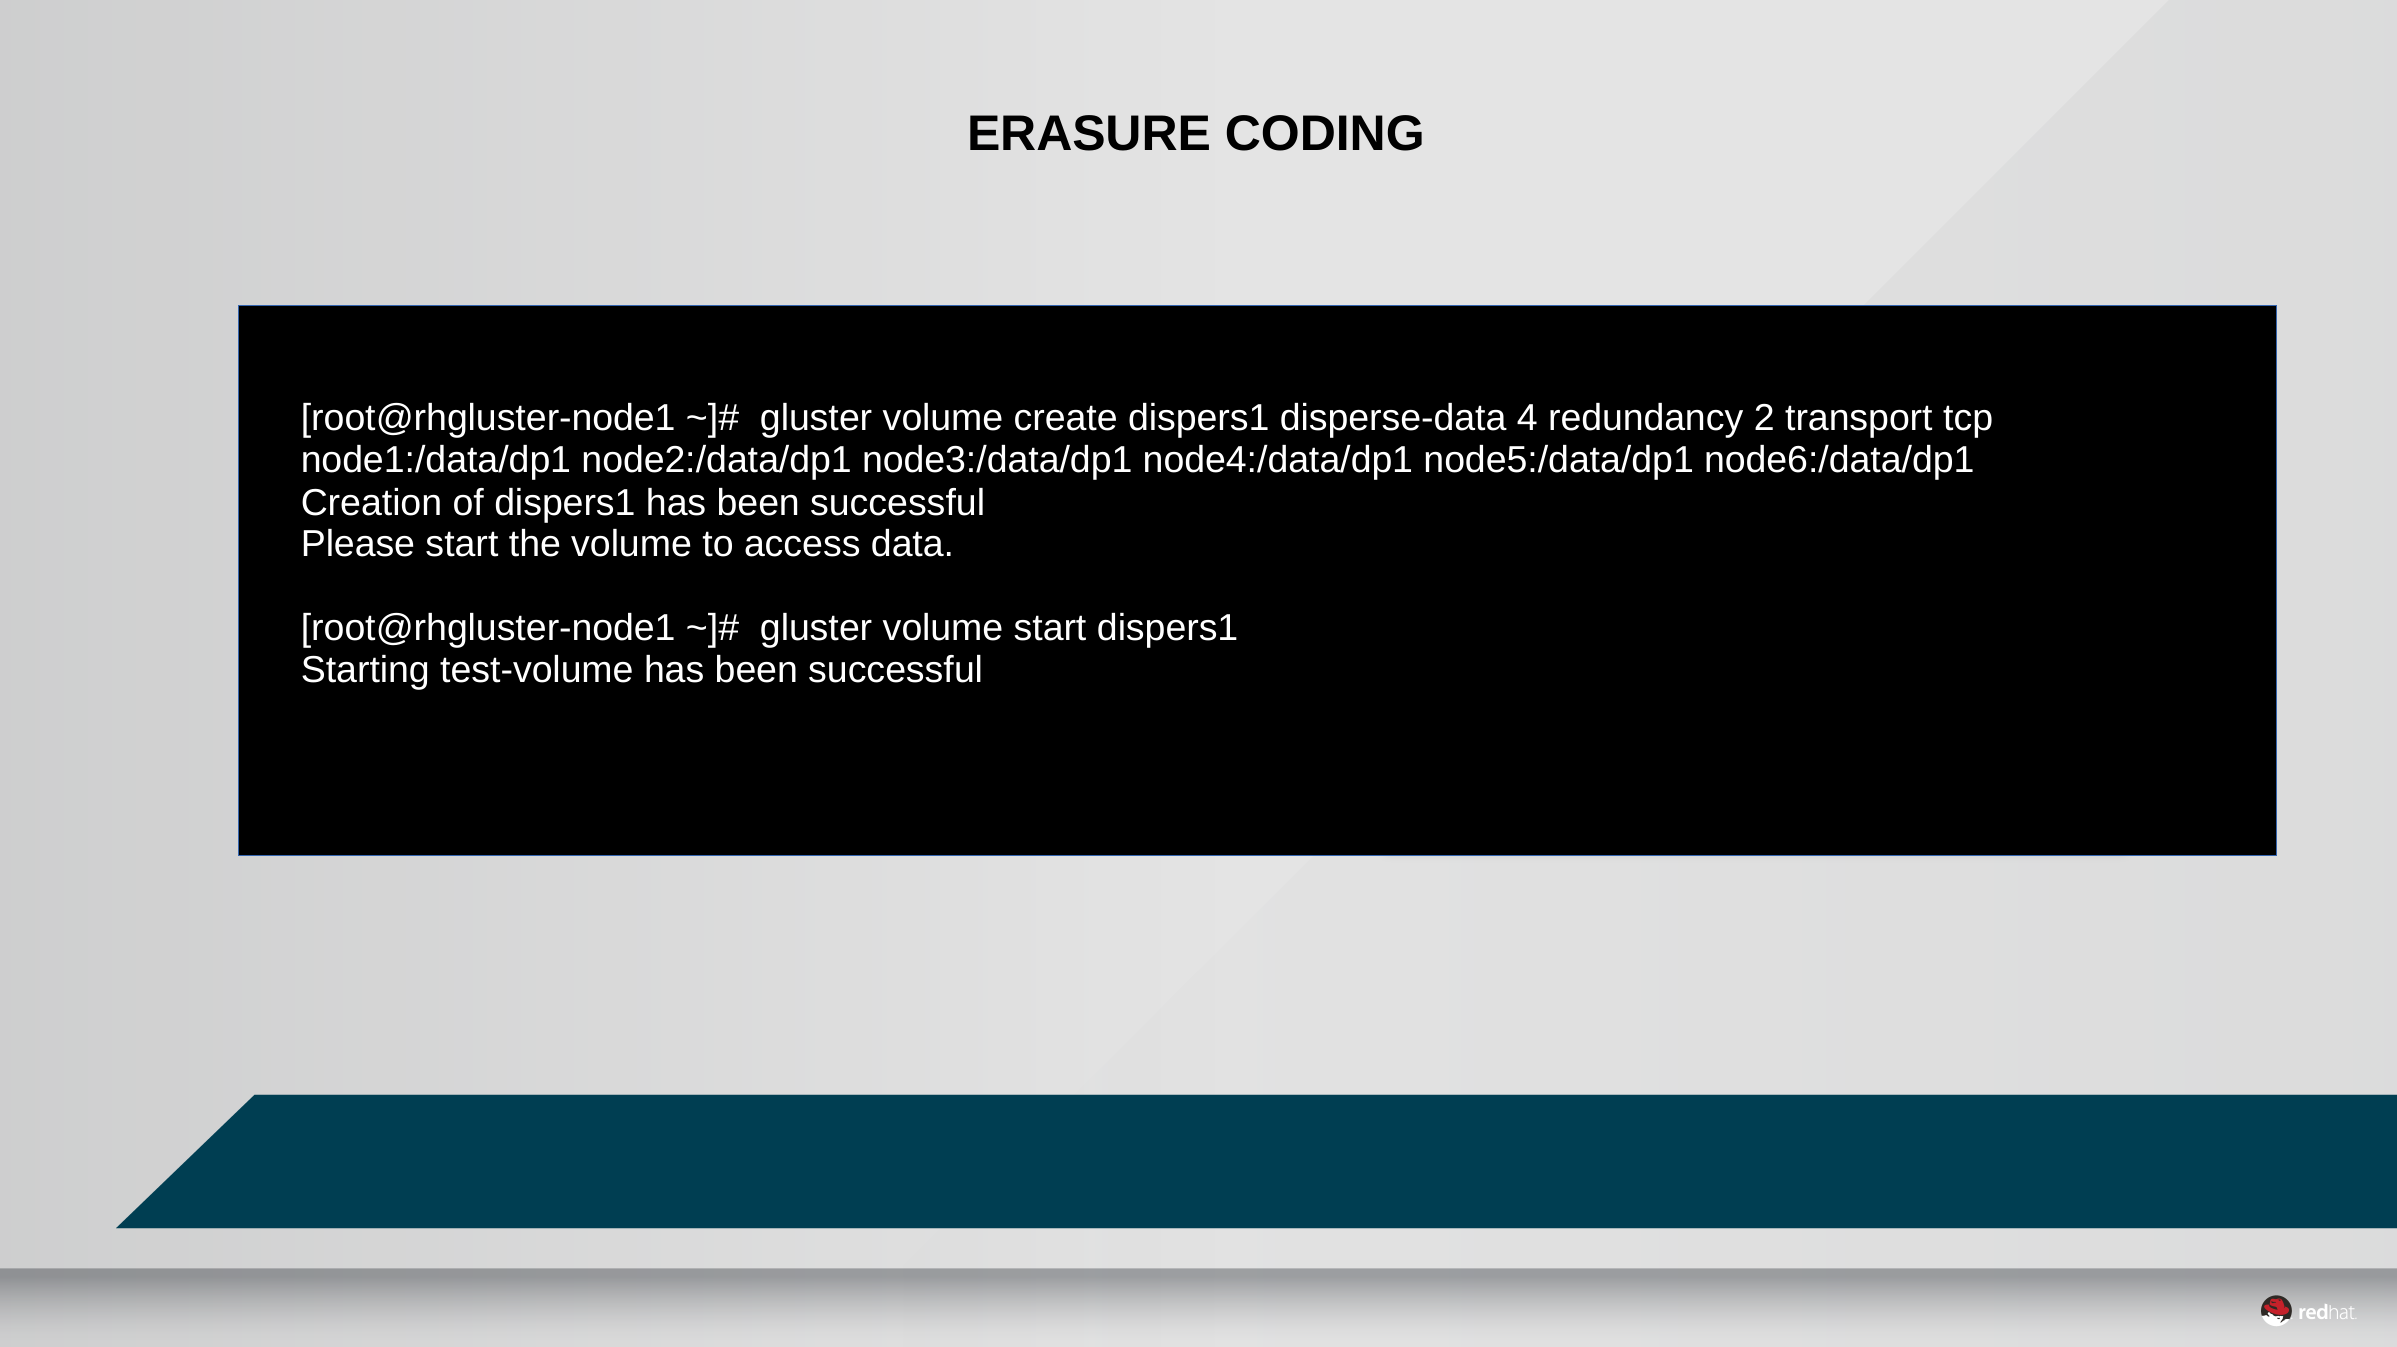

ERASURE CODING
[root@rhgluster-node1 ~]# gluster volume create dispers1 disperse-data 4 redundancy 2 transport tcp node1:/data/dp1 node2:/data/dp1 node3:/data/dp1 node4:/data/dp1 node5:/data/dp1 node6:/data/dp1
Creation of dispers1 has been successful
Please start the volume to access data.
[root@rhgluster-node1 ~]# gluster volume start dispers1
Starting test-volume has been successful